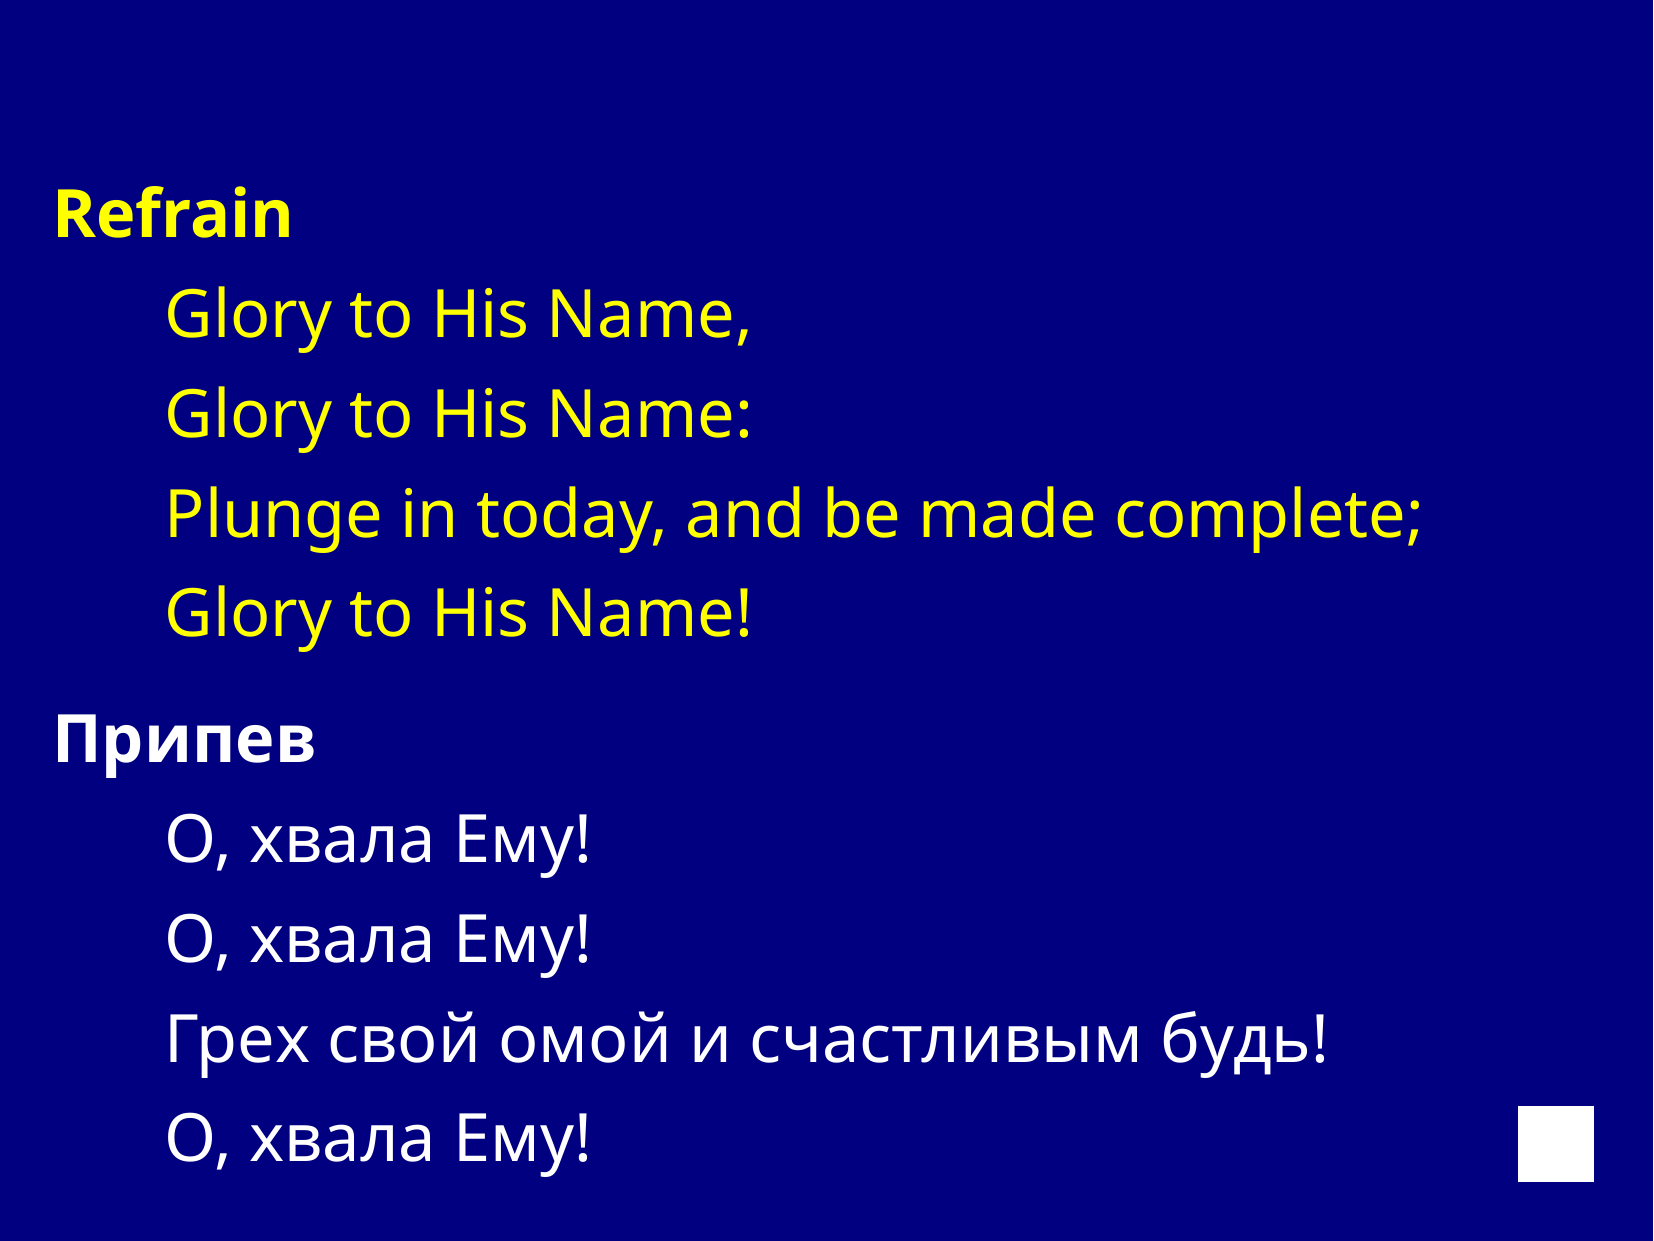

Refrain
	Glory to His Name,
	Glory to His Name:
	Plunge in today, and be made complete;
	Glory to His Name!
Припев
	О, хвала Ему!
	О, хвала Ему!
	Грех свой омой и счастливым будь!
	О, хвала Ему!